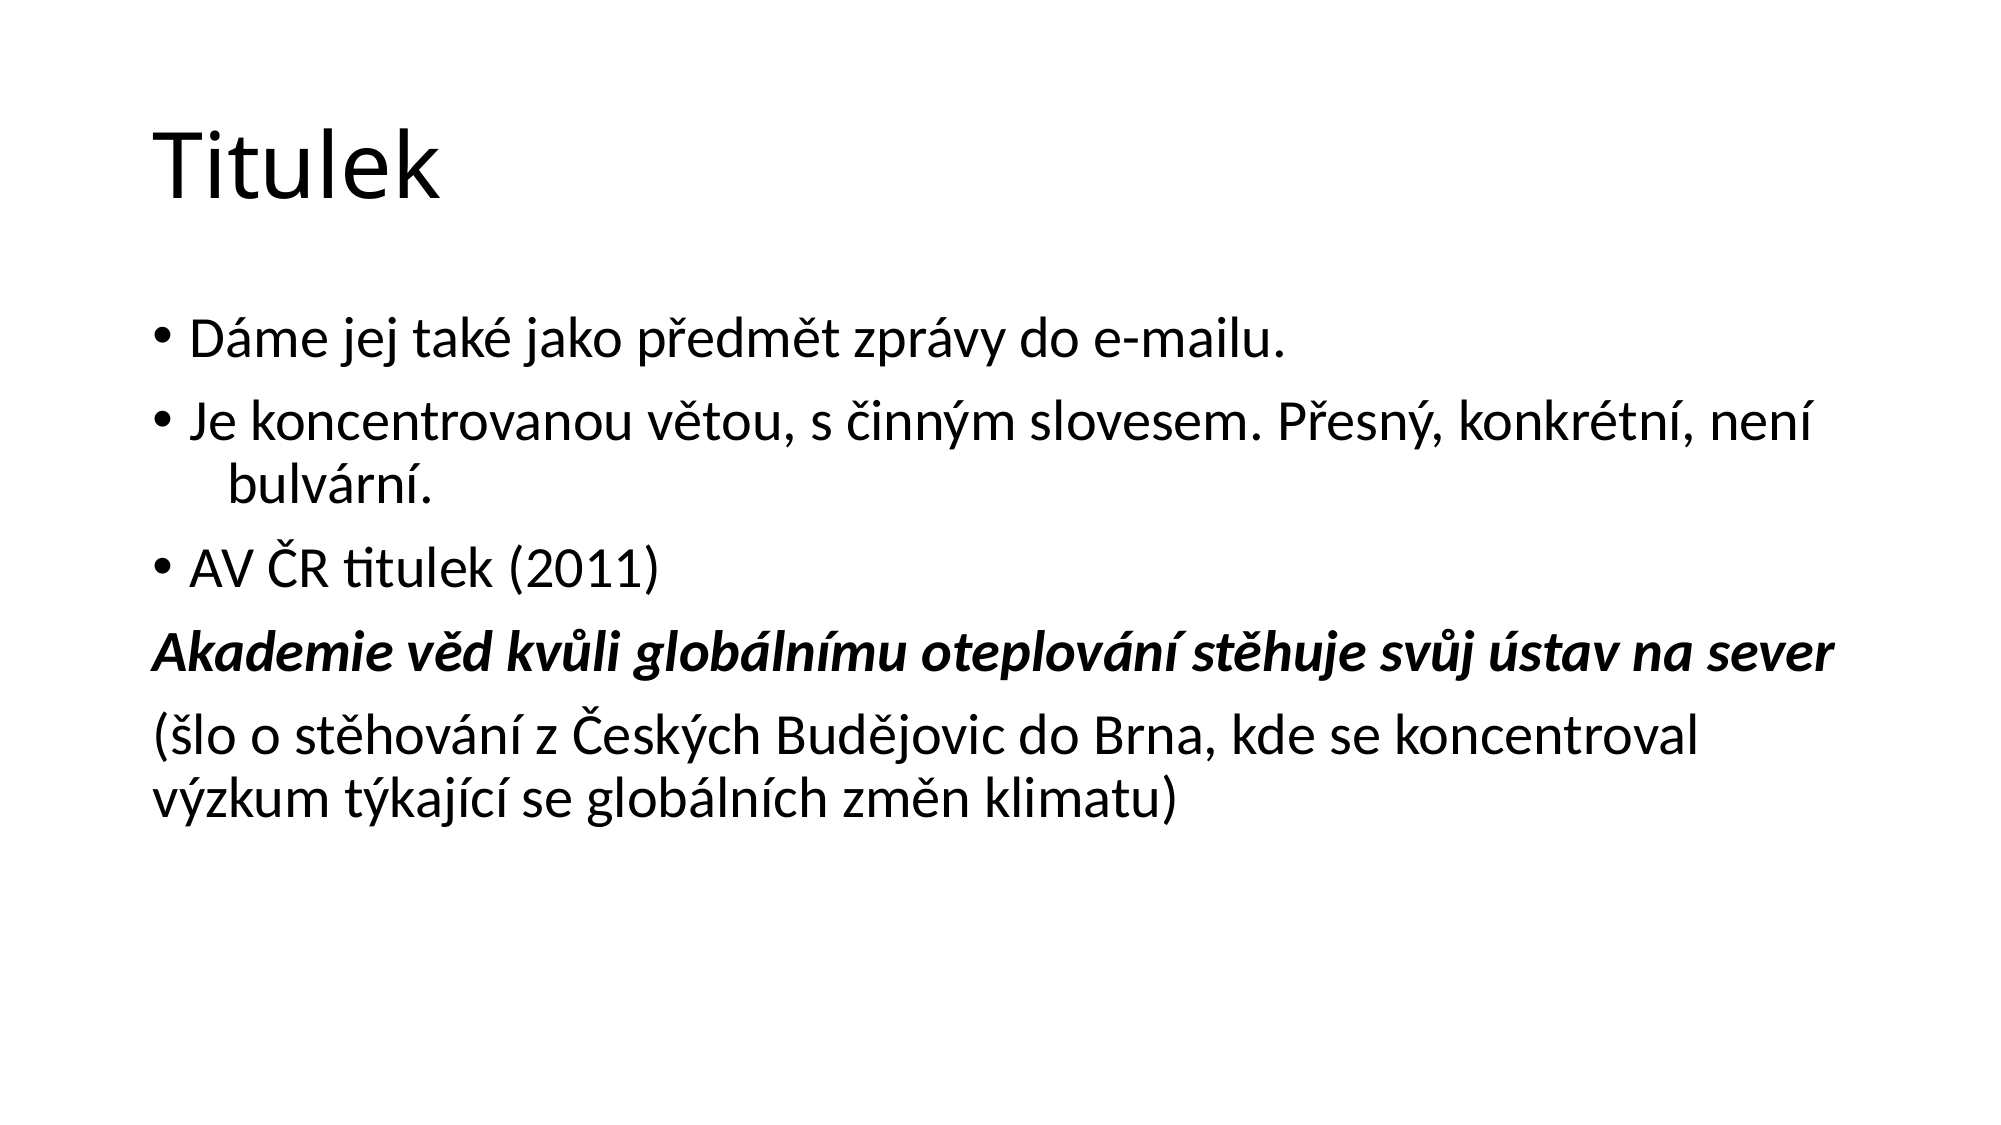

# Titulek
Dáme jej také jako předmět zprávy do e-mailu.
Je koncentrovanou větou, s činným slovesem. Přesný, konkrétní, není bulvární.
AV ČR titulek (2011)
Akademie věd kvůli globálnímu oteplování stěhuje svůj ústav na sever
(šlo o stěhování z Českých Budějovic do Brna, kde se koncentroval výzkum týkající se globálních změn klimatu)